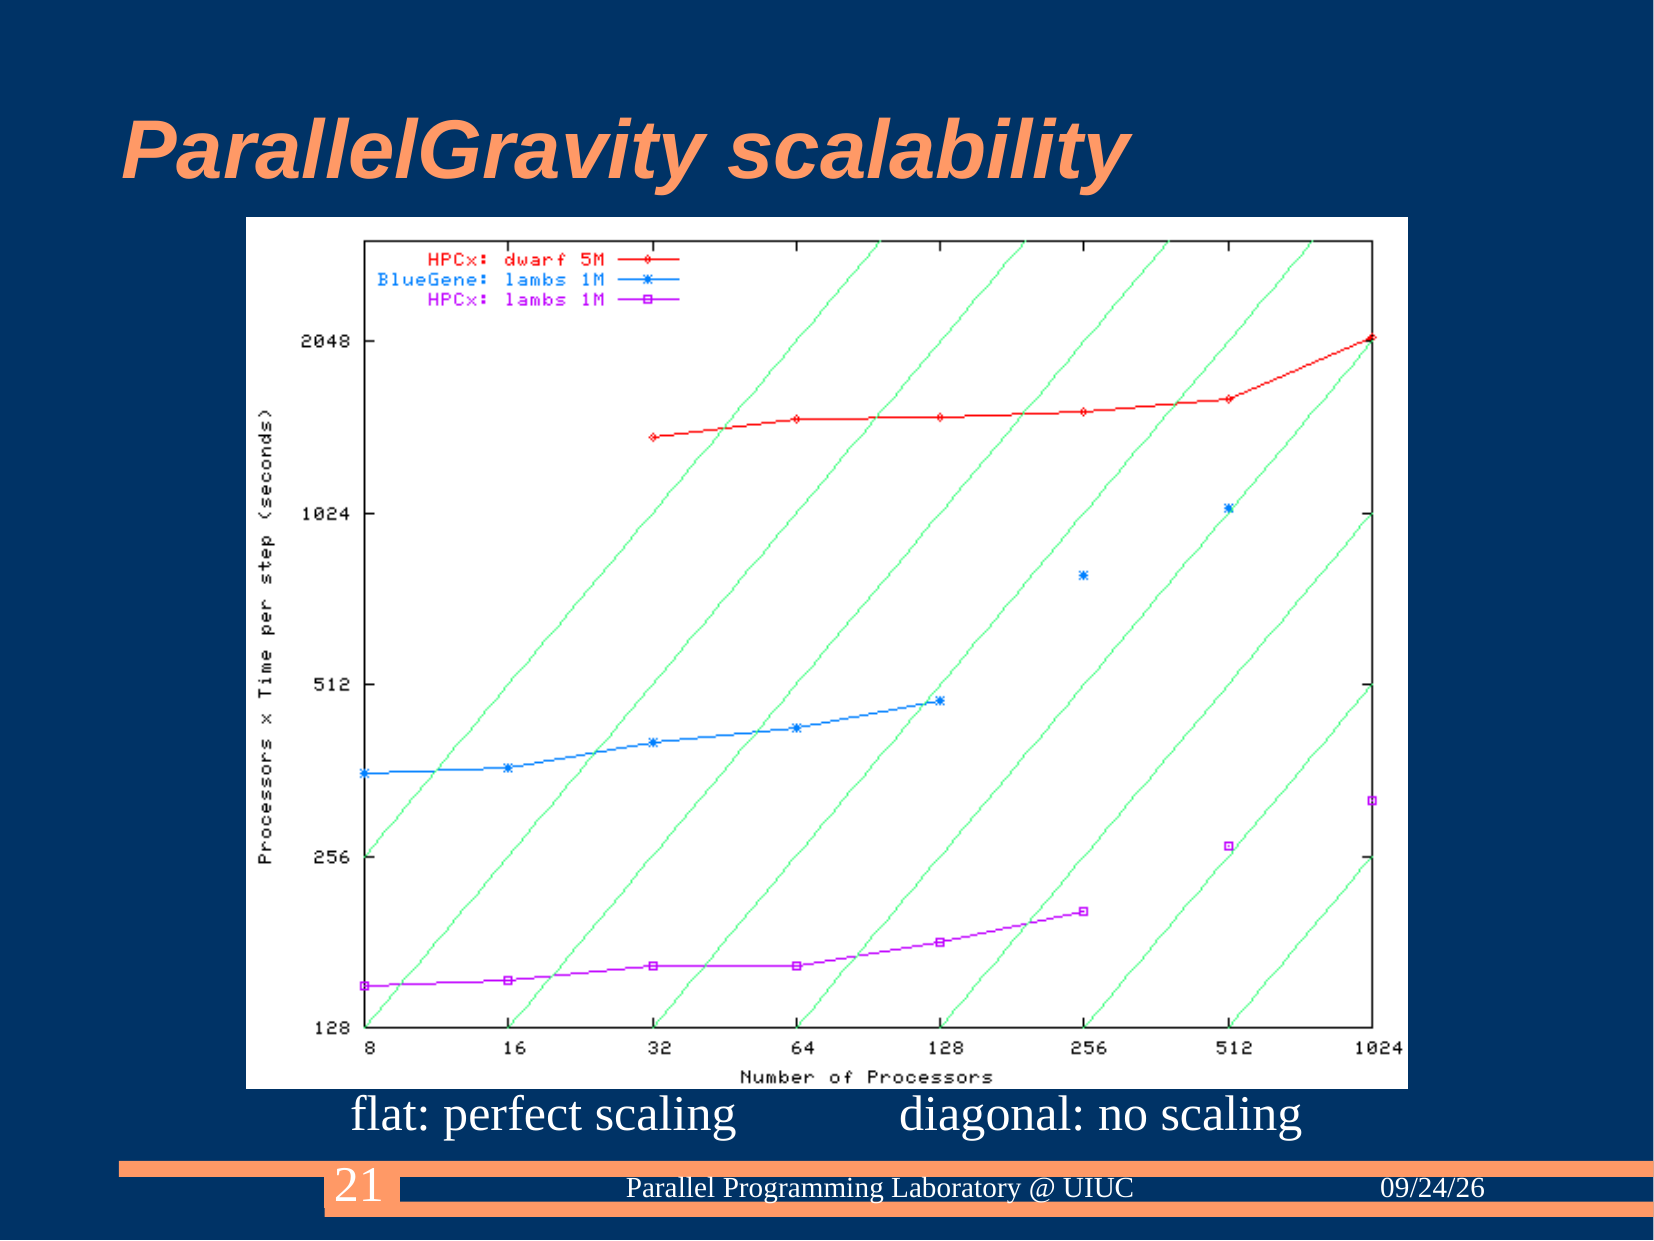

# ParallelGravity scalability
flat: perfect scaling diagonal: no scaling
Parallel Programming Laboratory @ UIUC